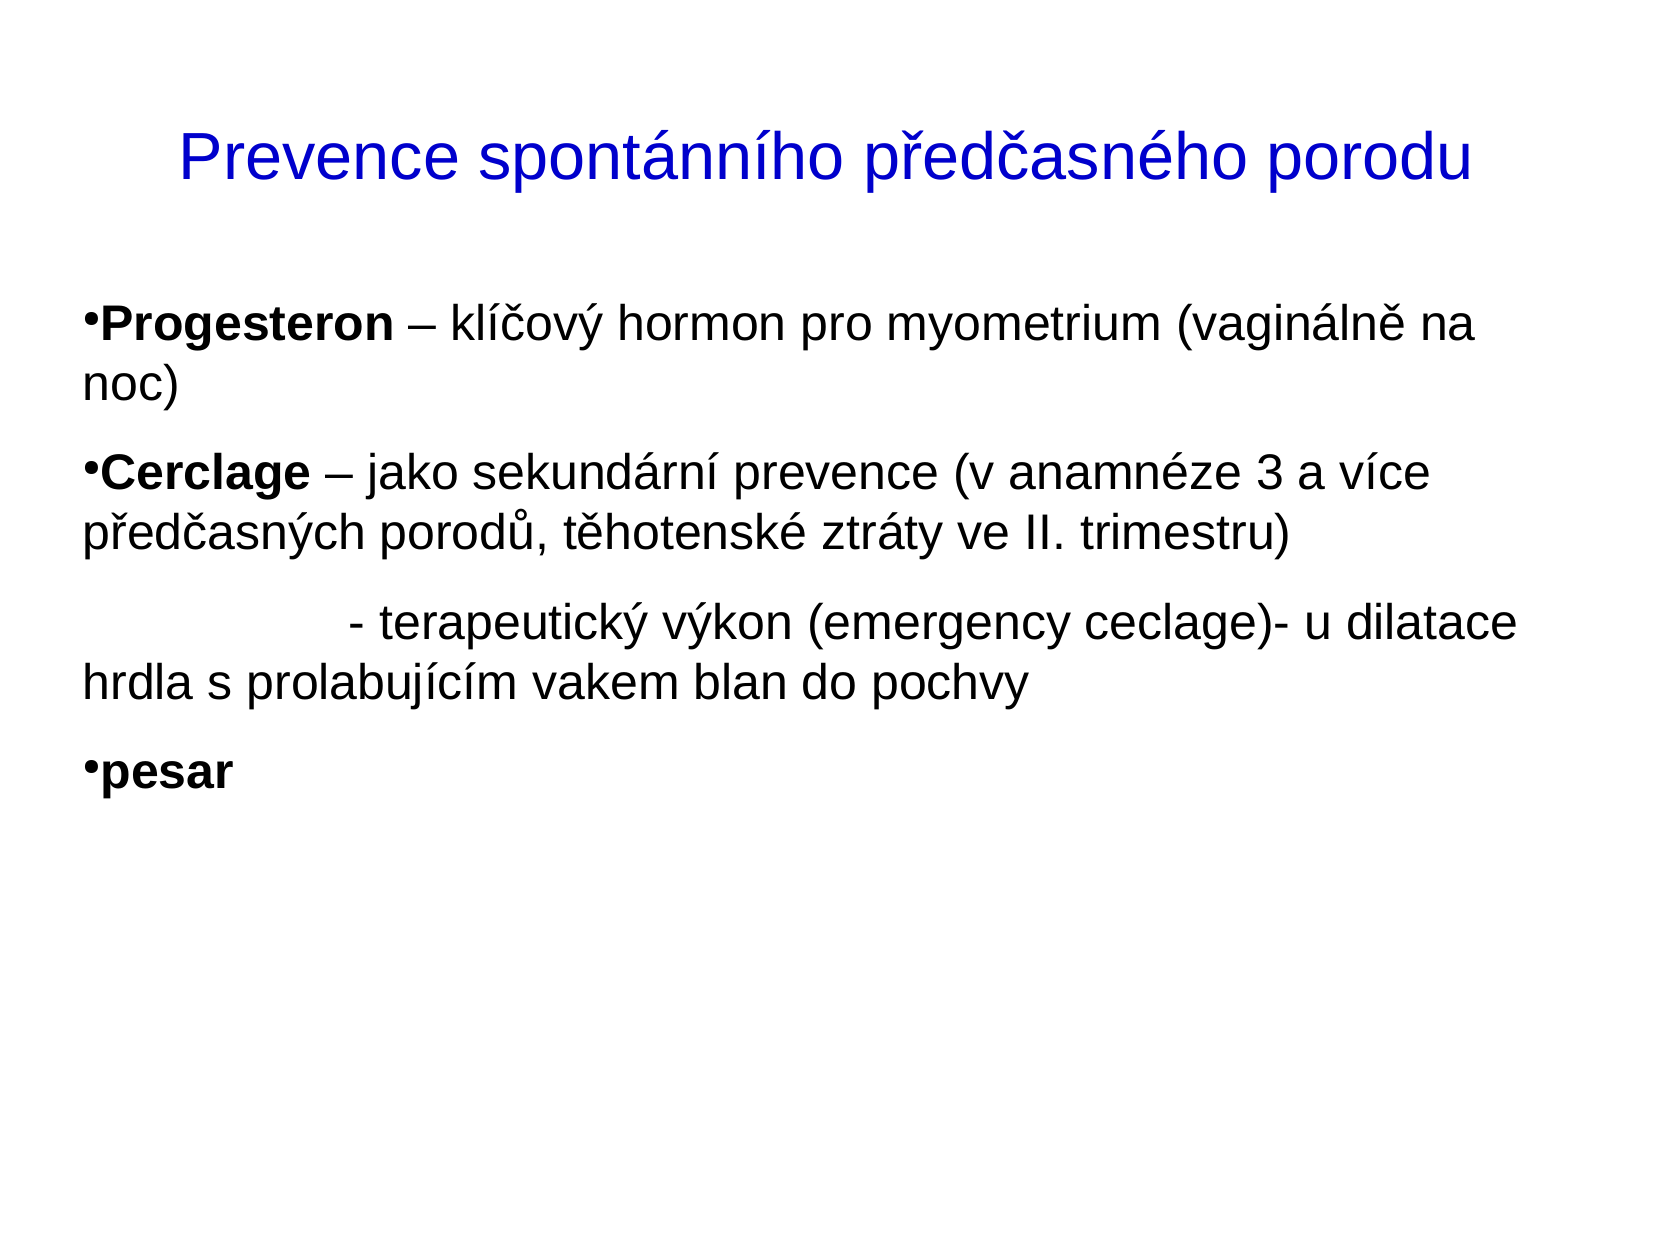

# Prevence spontánního předčasného porodu
Progesteron – klíčový hormon pro myometrium (vaginálně na noc)
Cerclage – jako sekundární prevence (v anamnéze 3 a více předčasných porodů, těhotenské ztráty ve II. trimestru)
 - terapeutický výkon (emergency ceclage)- u dilatace hrdla s prolabujícím vakem blan do pochvy
pesar